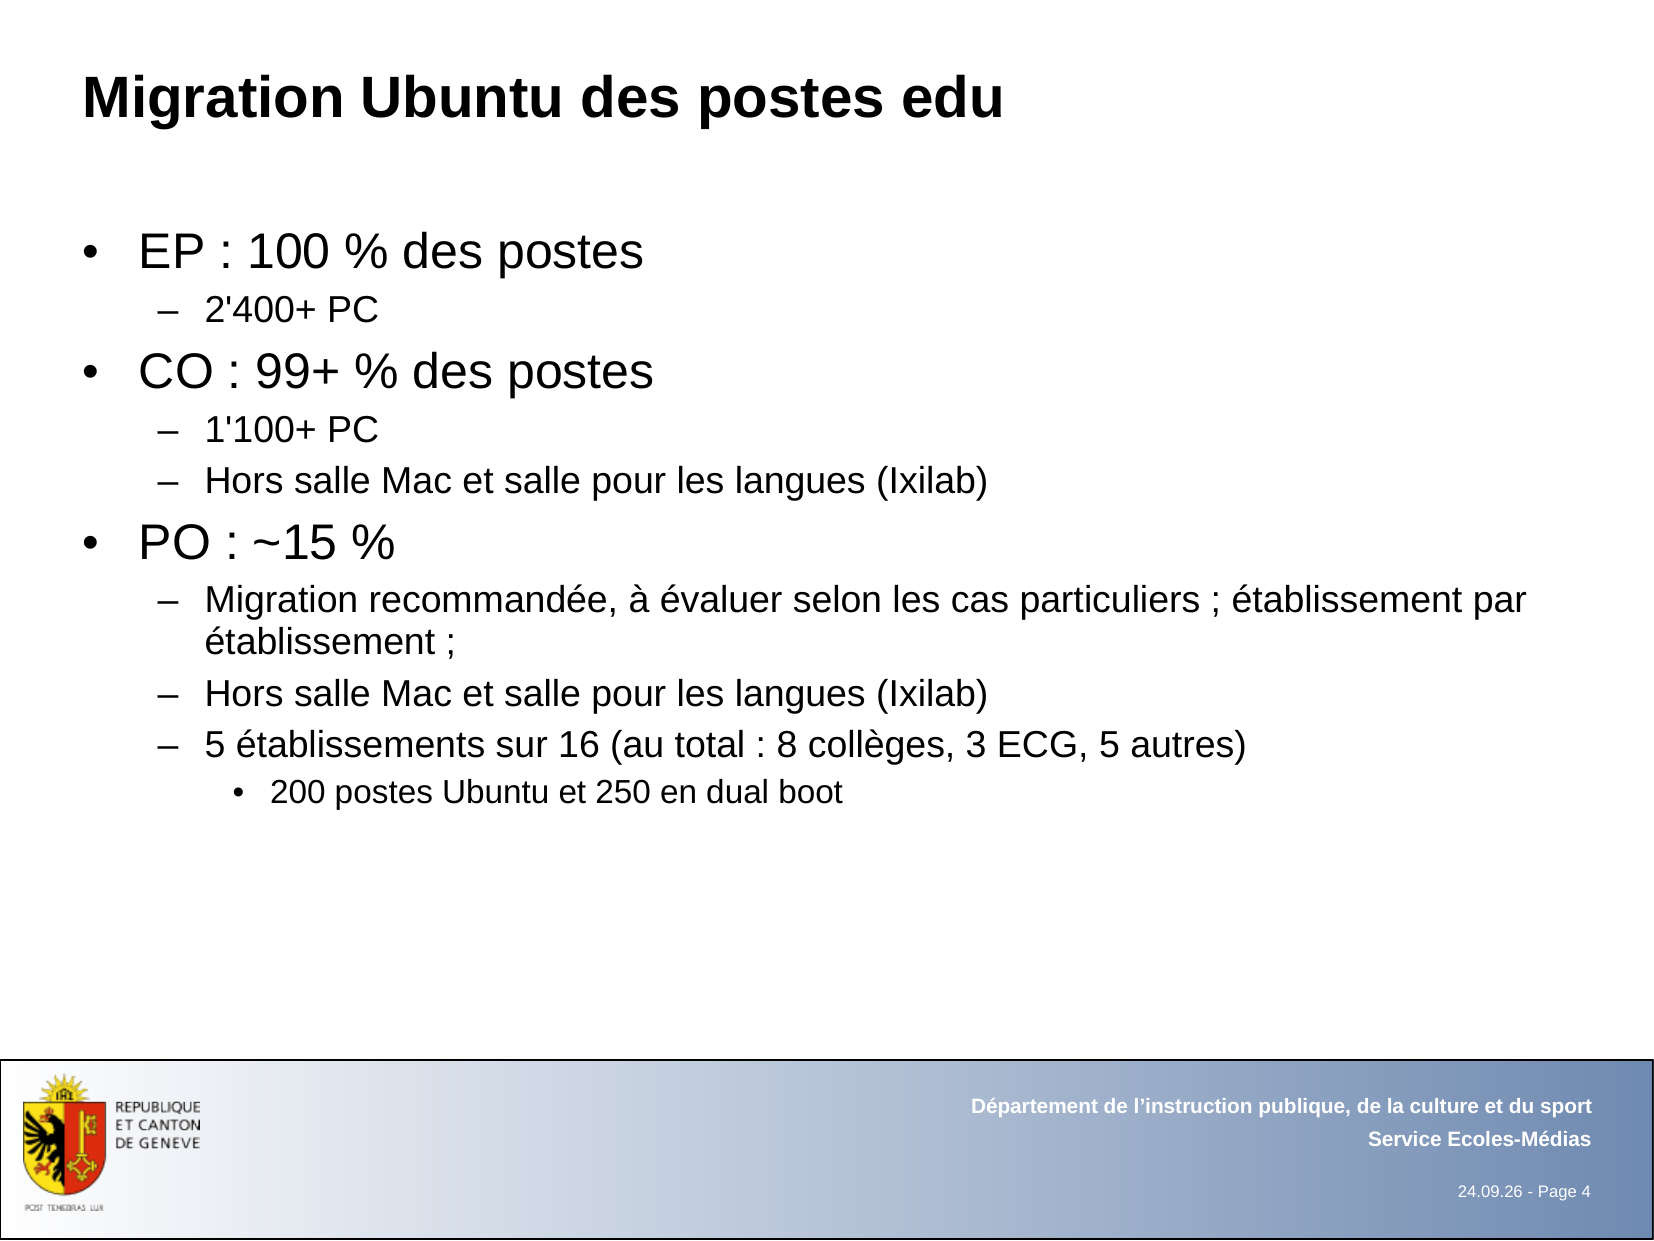

# Migration Ubuntu des postes edu
EP : 100 % des postes
2'400+ PC
CO : 99+ % des postes
1'100+ PC
Hors salle Mac et salle pour les langues (Ixilab)
PO : ~15 %
Migration recommandée, à évaluer selon les cas particuliers ; établissement par établissement ;
Hors salle Mac et salle pour les langues (Ixilab)
5 établissements sur 16 (au total : 8 collèges, 3 ECG, 5 autres)
200 postes Ubuntu et 250 en dual boot
Département
Nom du service ou office